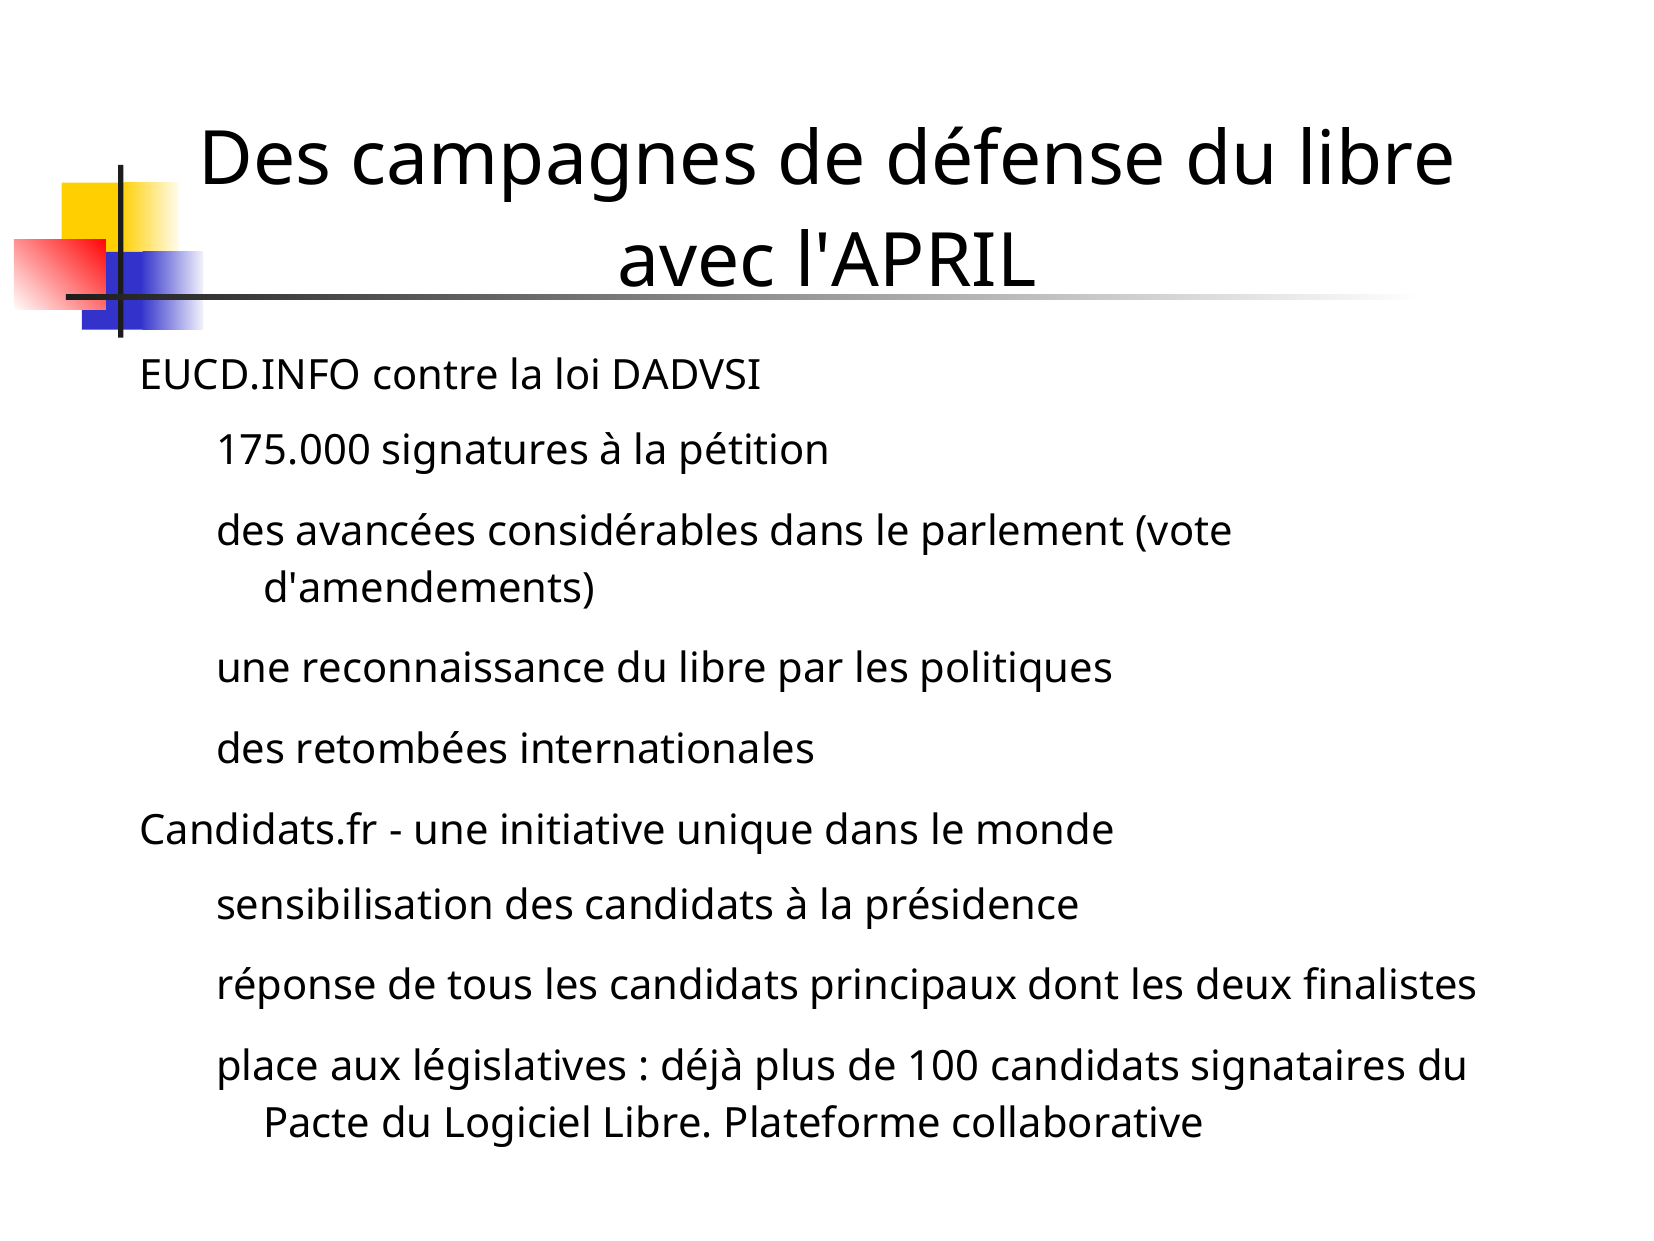

# Des campagnes de défense du libre avec l'APRIL
EUCD.INFO contre la loi DADVSI
175.000 signatures à la pétition
des avancées considérables dans le parlement (vote d'amendements)
une reconnaissance du libre par les politiques
des retombées internationales
Candidats.fr - une initiative unique dans le monde
sensibilisation des candidats à la présidence
réponse de tous les candidats principaux dont les deux finalistes
place aux législatives : déjà plus de 100 candidats signataires du Pacte du Logiciel Libre. Plateforme collaborative